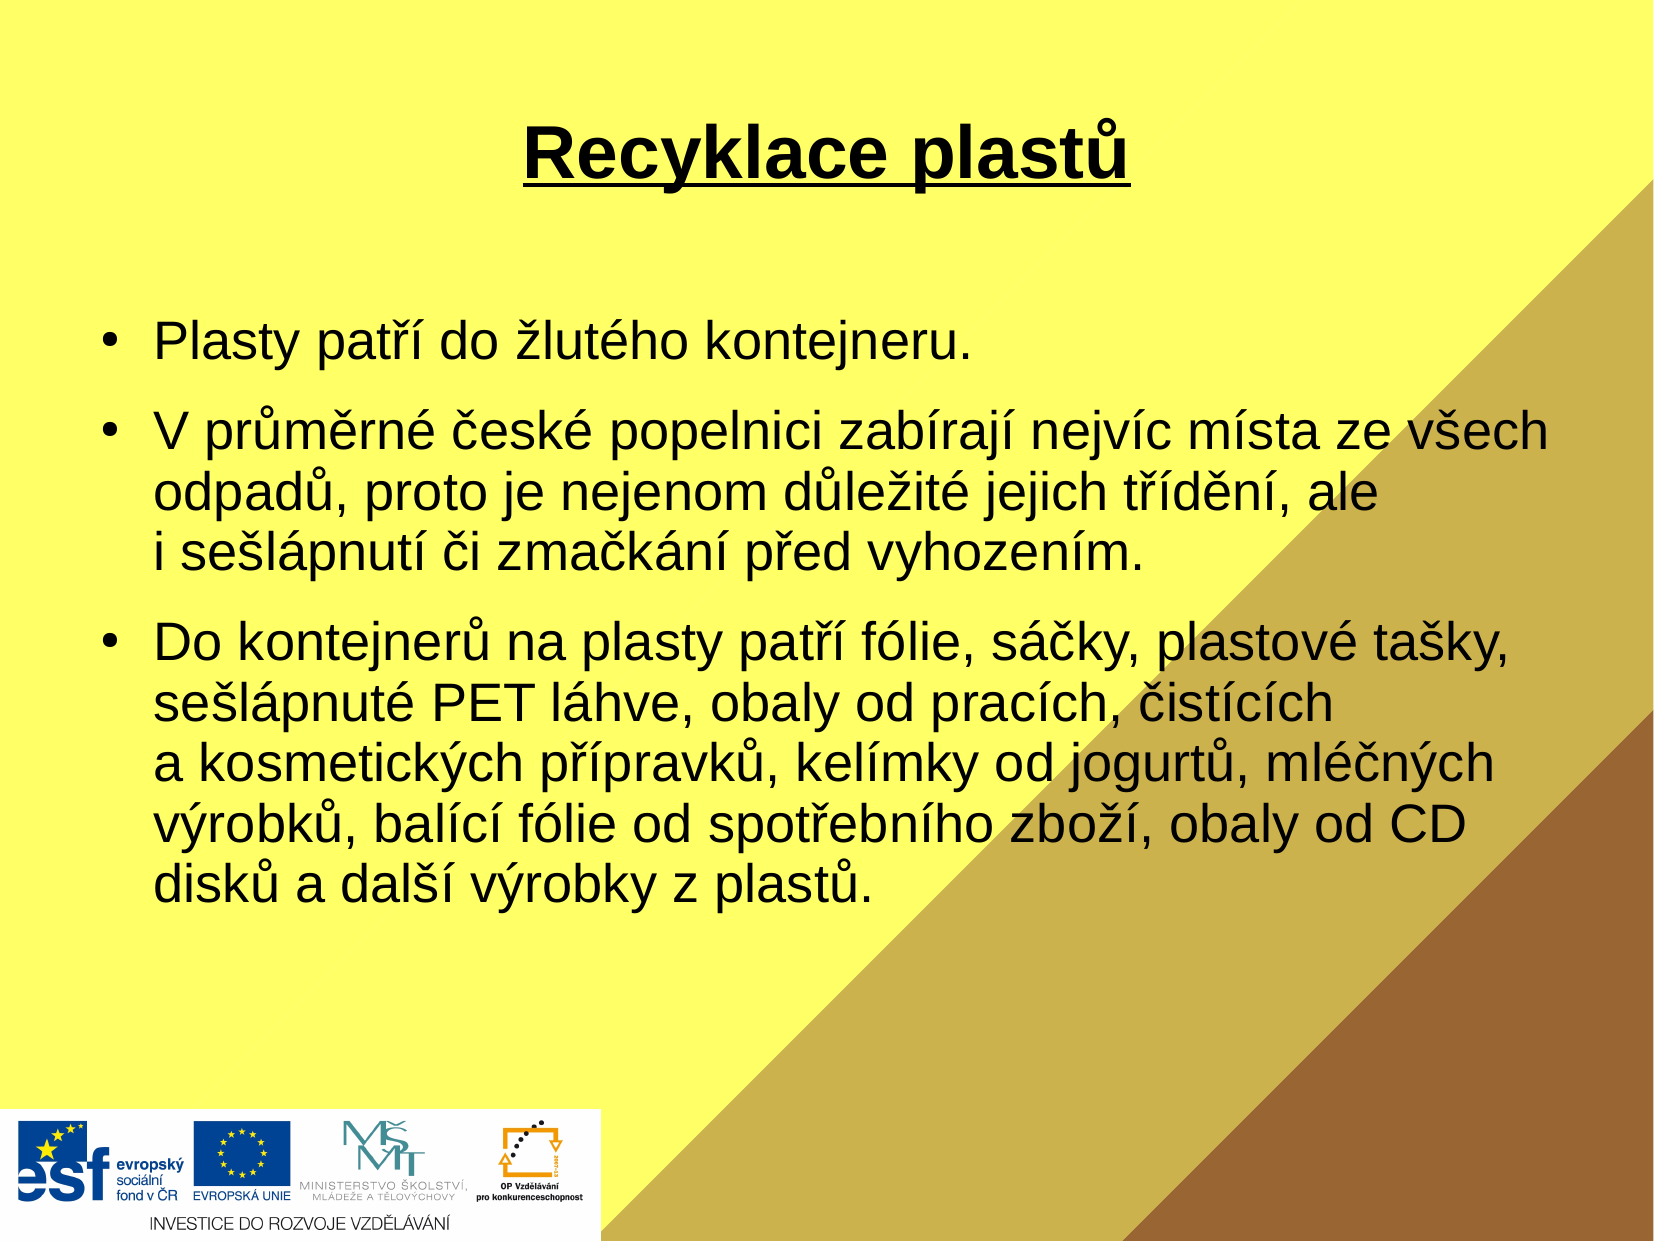

# Recyklace plastů
Plasty patří do žlutého kontejneru.
V průměrné české popelnici zabírají nejvíc místa ze všech odpadů, proto je nejenom důležité jejich třídění, ale i sešlápnutí či zmačkání před vyhozením.
Do kontejnerů na plasty patří fólie, sáčky, plastové tašky, sešlápnuté PET láhve, obaly od pracích, čistících a kosmetických přípravků, kelímky od jogurtů, mléčných výrobků, balící fólie od spotřebního zboží, obaly od CD disků a další výrobky z plastů.